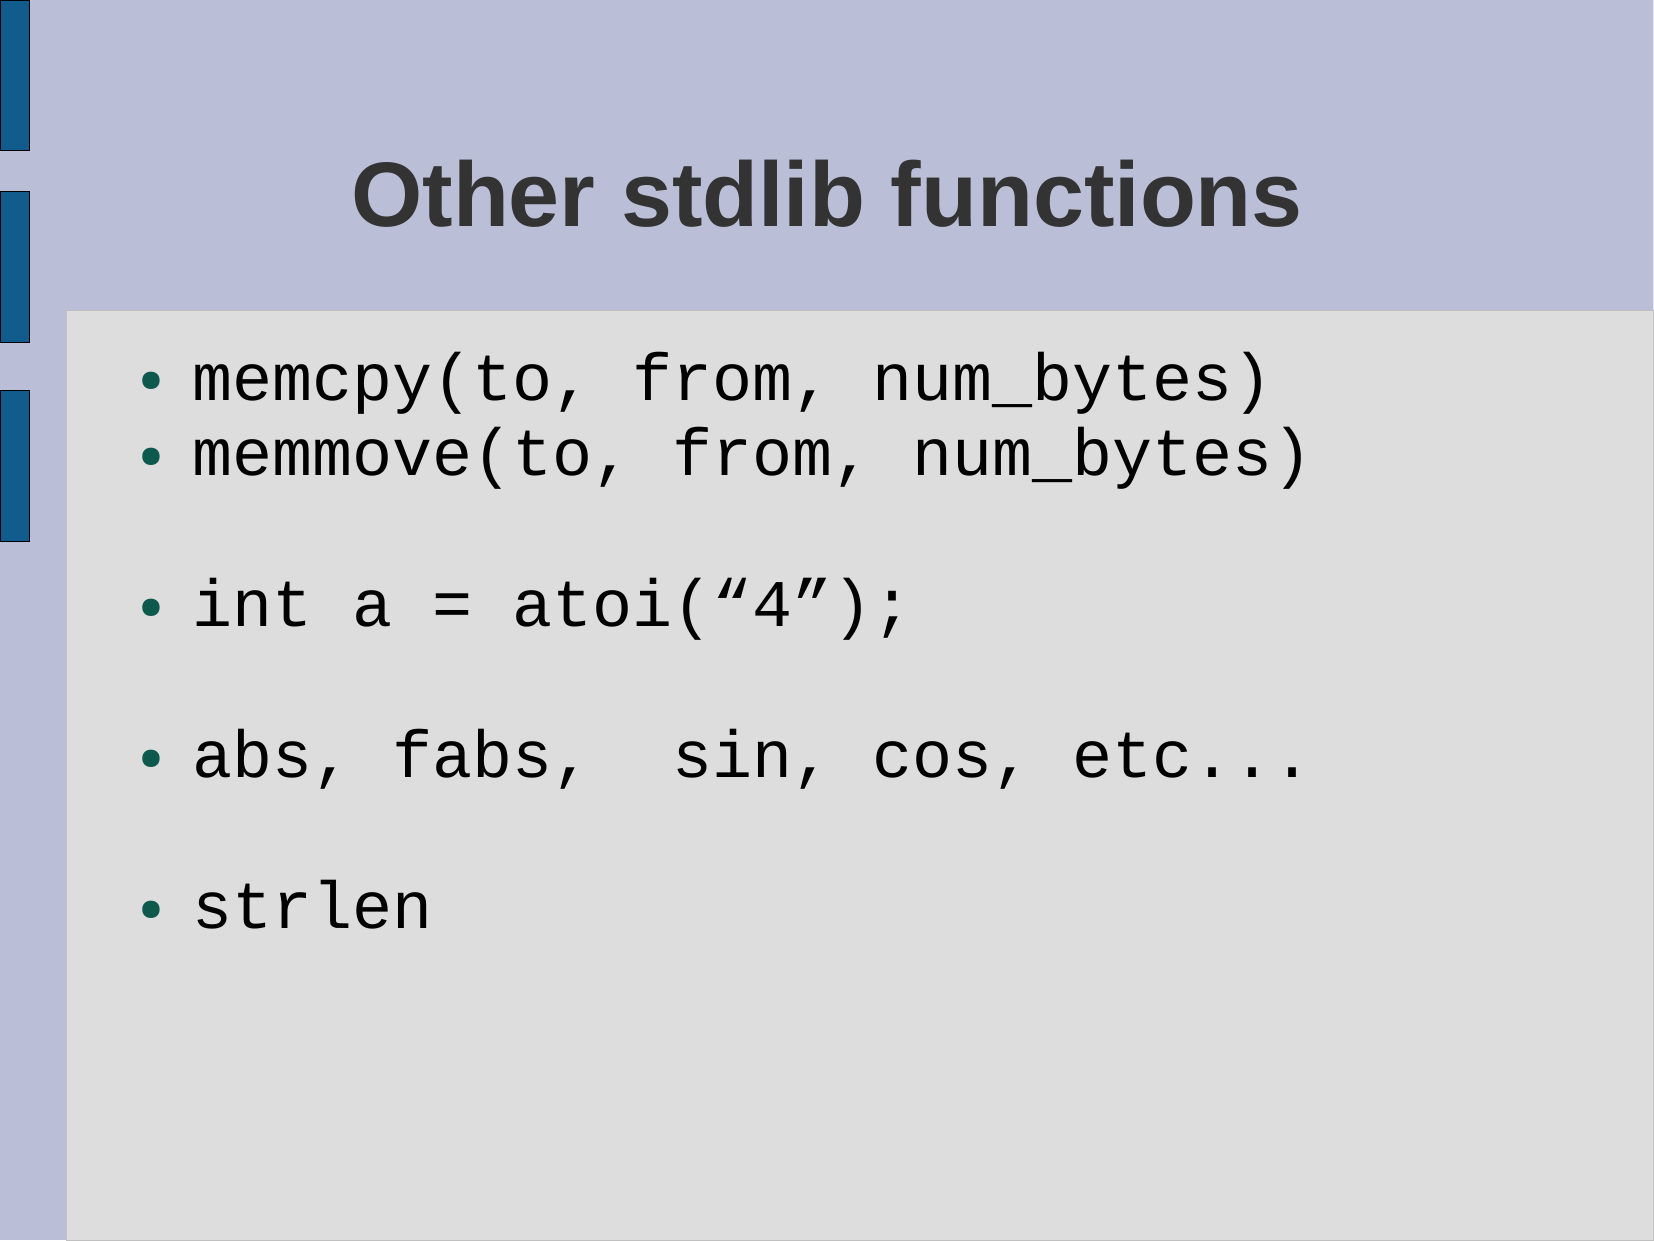

# Other stdlib functions
memcpy(to, from, num_bytes)
memmove(to, from, num_bytes)
int a = atoi(“4”);
abs, fabs, sin, cos, etc...
strlen